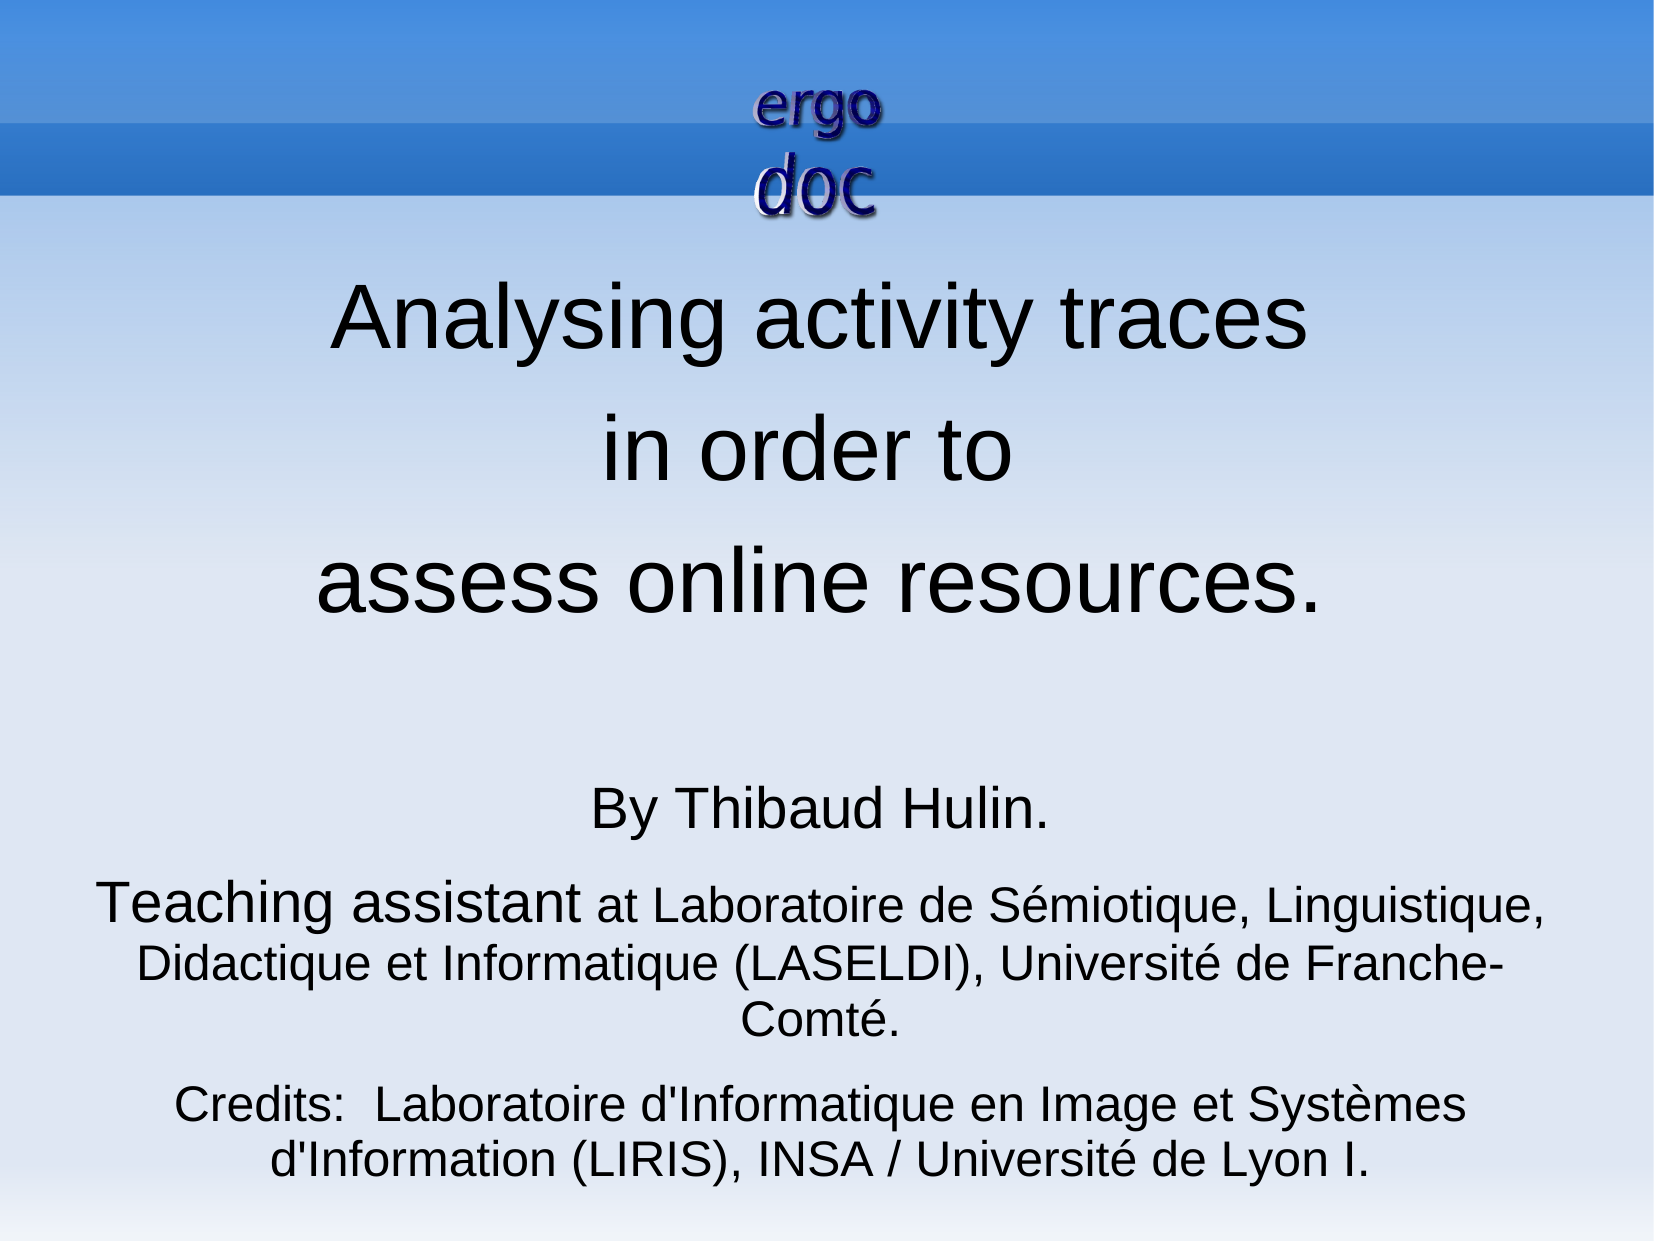

# Analysing activity traces
in order to
assess online resources.
By Thibaud Hulin.
Teaching assistant at Laboratoire de Sémiotique, Linguistique, Didactique et Informatique (LASELDI), Université de Franche-Comté.
Credits: Laboratoire d'Informatique en Image et Systèmes d'Information (LIRIS), INSA / Université de Lyon I.